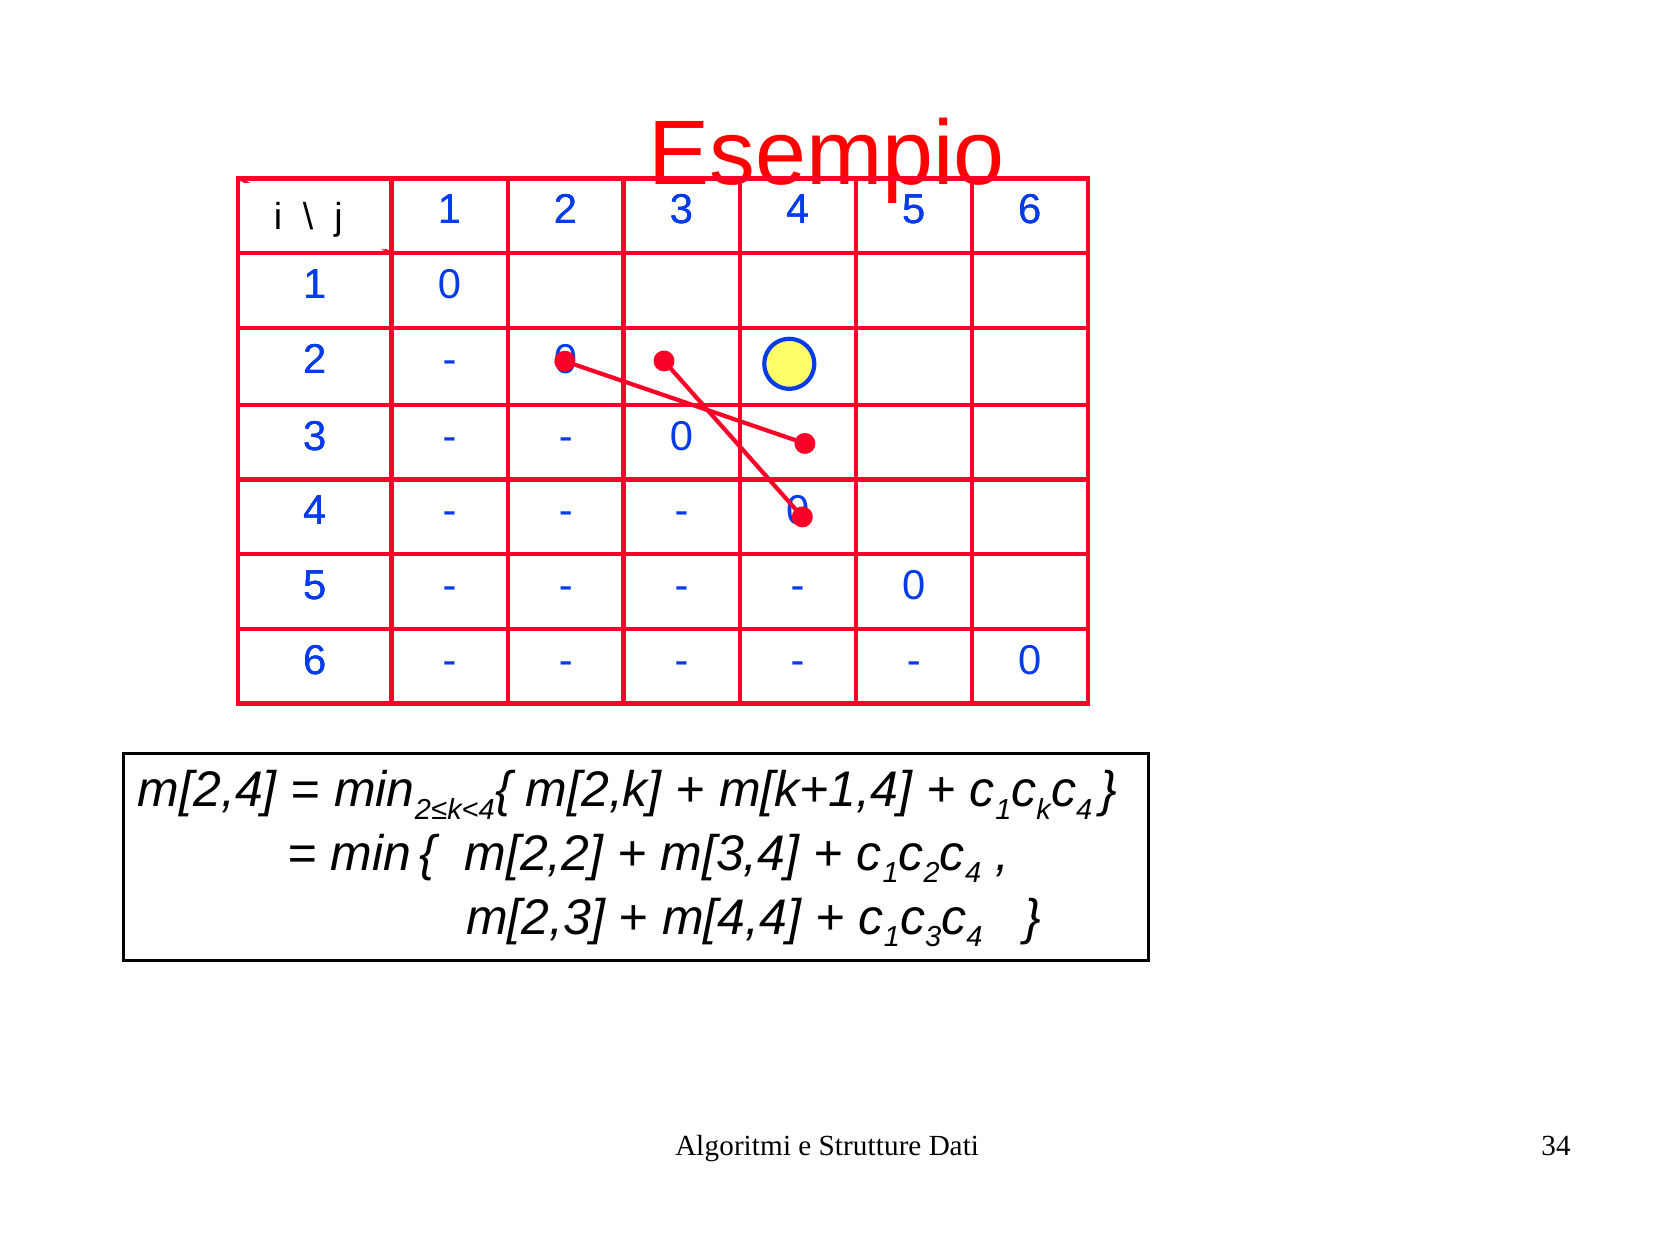

# Esempio
L R
1
2
3
4
5
6
1
2
3
4
5
6
L R
1
2
3
4
5
6
1
2
-
3
-
-
4
-
-
-
5
-
-
-
-
6
-
-
-
-
-
L R
1
2
3
4
5
6
1
0
2
0
3
0
4
0
5
0
6
0
i \ j
m[2,4] = min2≤k<4{ m[2,k] + m[k+1,4] + c1ckc4 }
	= min { m[2,2] + m[3,4] + c1c2c4 ,
		 m[2,3] + m[4,4] + c1c3c4 }
Algoritmi e Strutture Dati
34